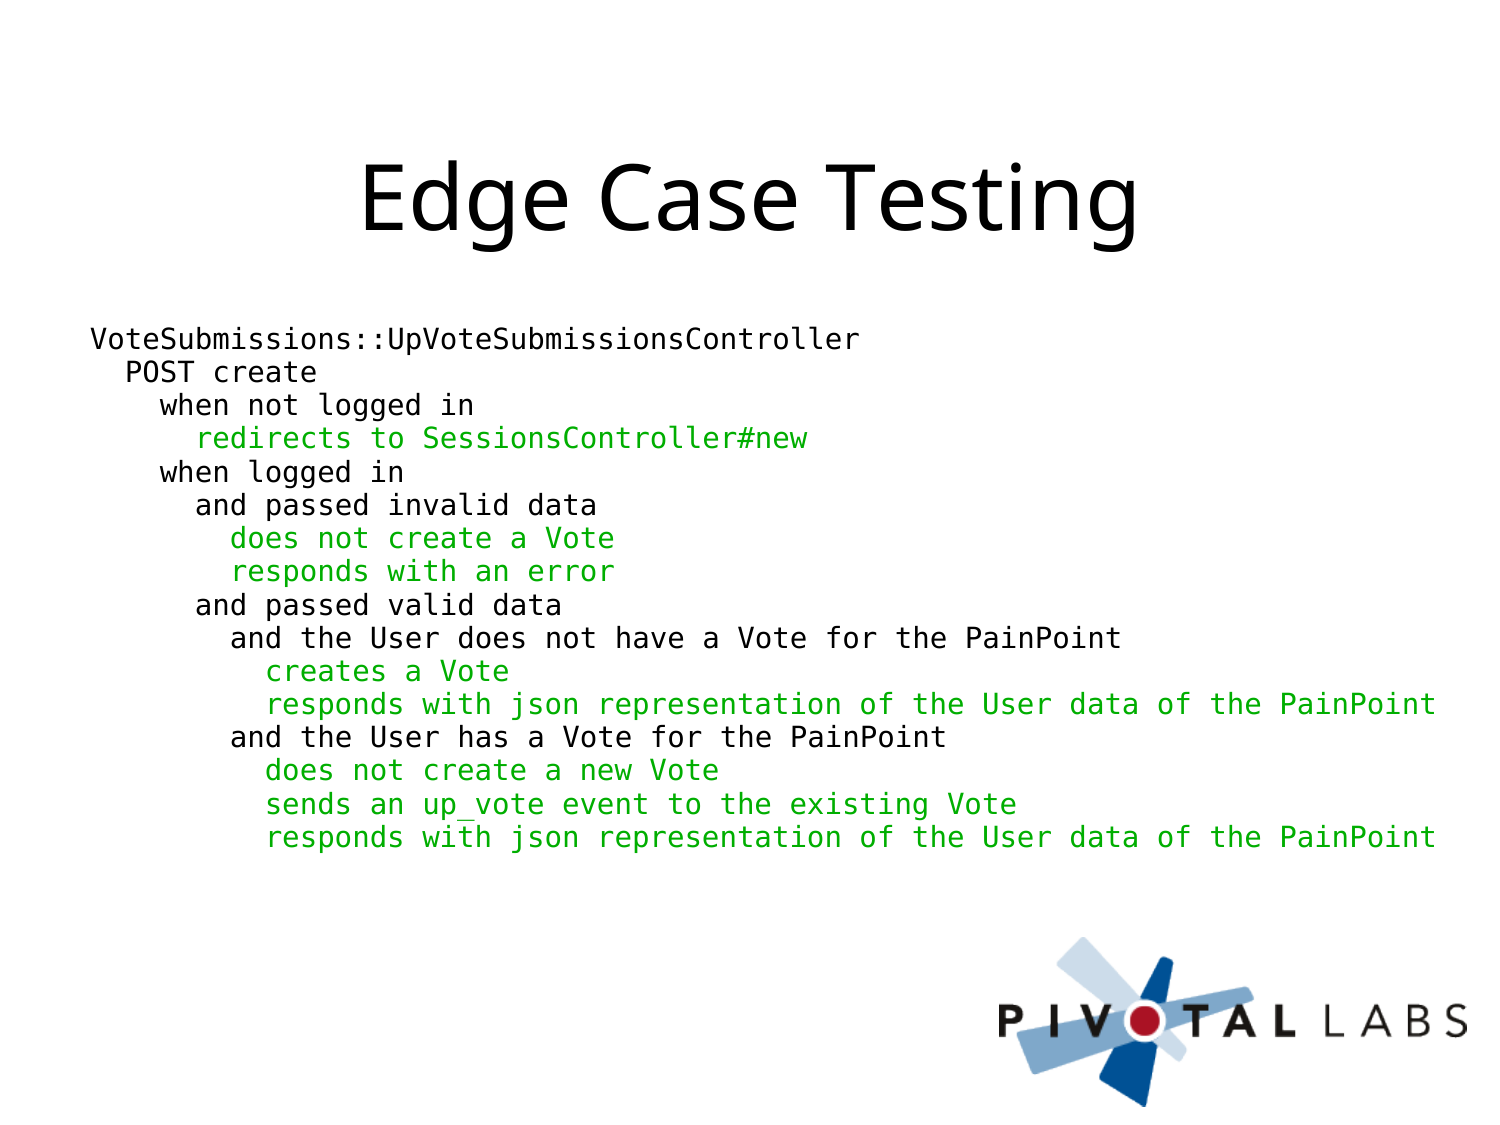

# Edge Case Testing
VoteSubmissions::UpVoteSubmissionsController
 POST create
 when not logged in
 redirects to SessionsController#new
 when logged in
 and passed invalid data
 does not create a Vote
 responds with an error
 and passed valid data
 and the User does not have a Vote for the PainPoint
 creates a Vote
 responds with json representation of the User data of the PainPoint
 and the User has a Vote for the PainPoint
 does not create a new Vote
 sends an up_vote event to the existing Vote
 responds with json representation of the User data of the PainPoint